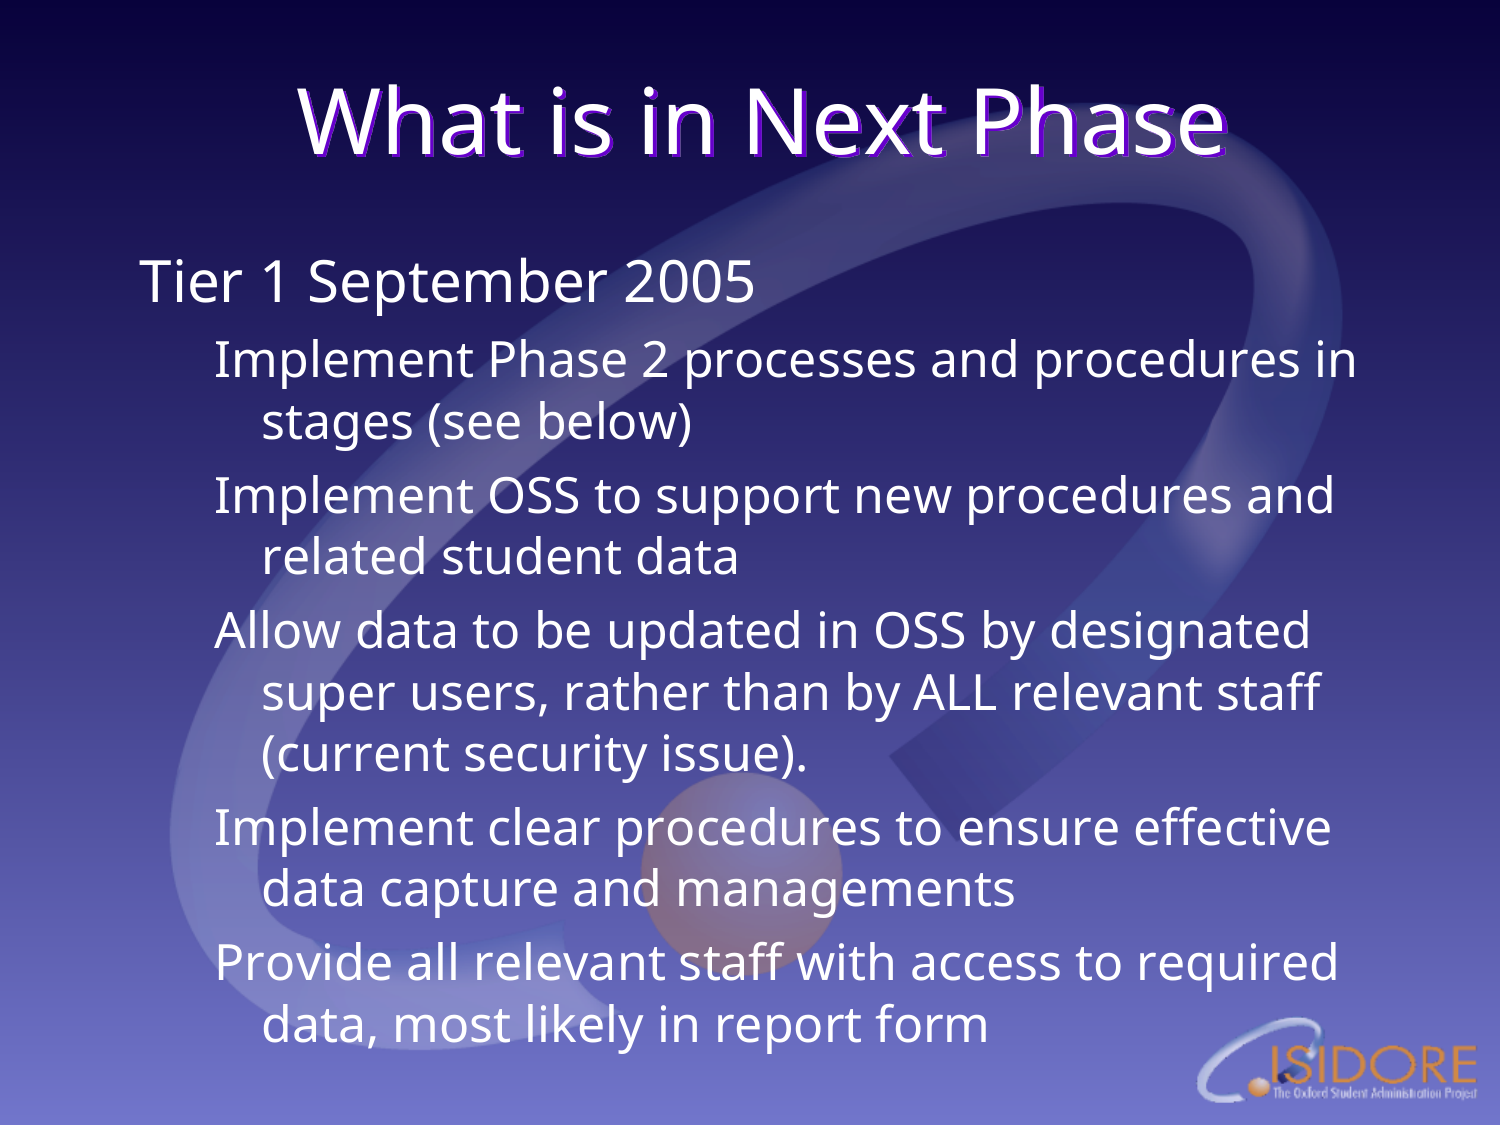

# What is in Next Phase
Tier 1 September 2005
Implement Phase 2 processes and procedures in stages (see below)
Implement OSS to support new procedures and related student data
Allow data to be updated in OSS by designated super users, rather than by ALL relevant staff (current security issue).
Implement clear procedures to ensure effective data capture and managements
Provide all relevant staff with access to required data, most likely in report form